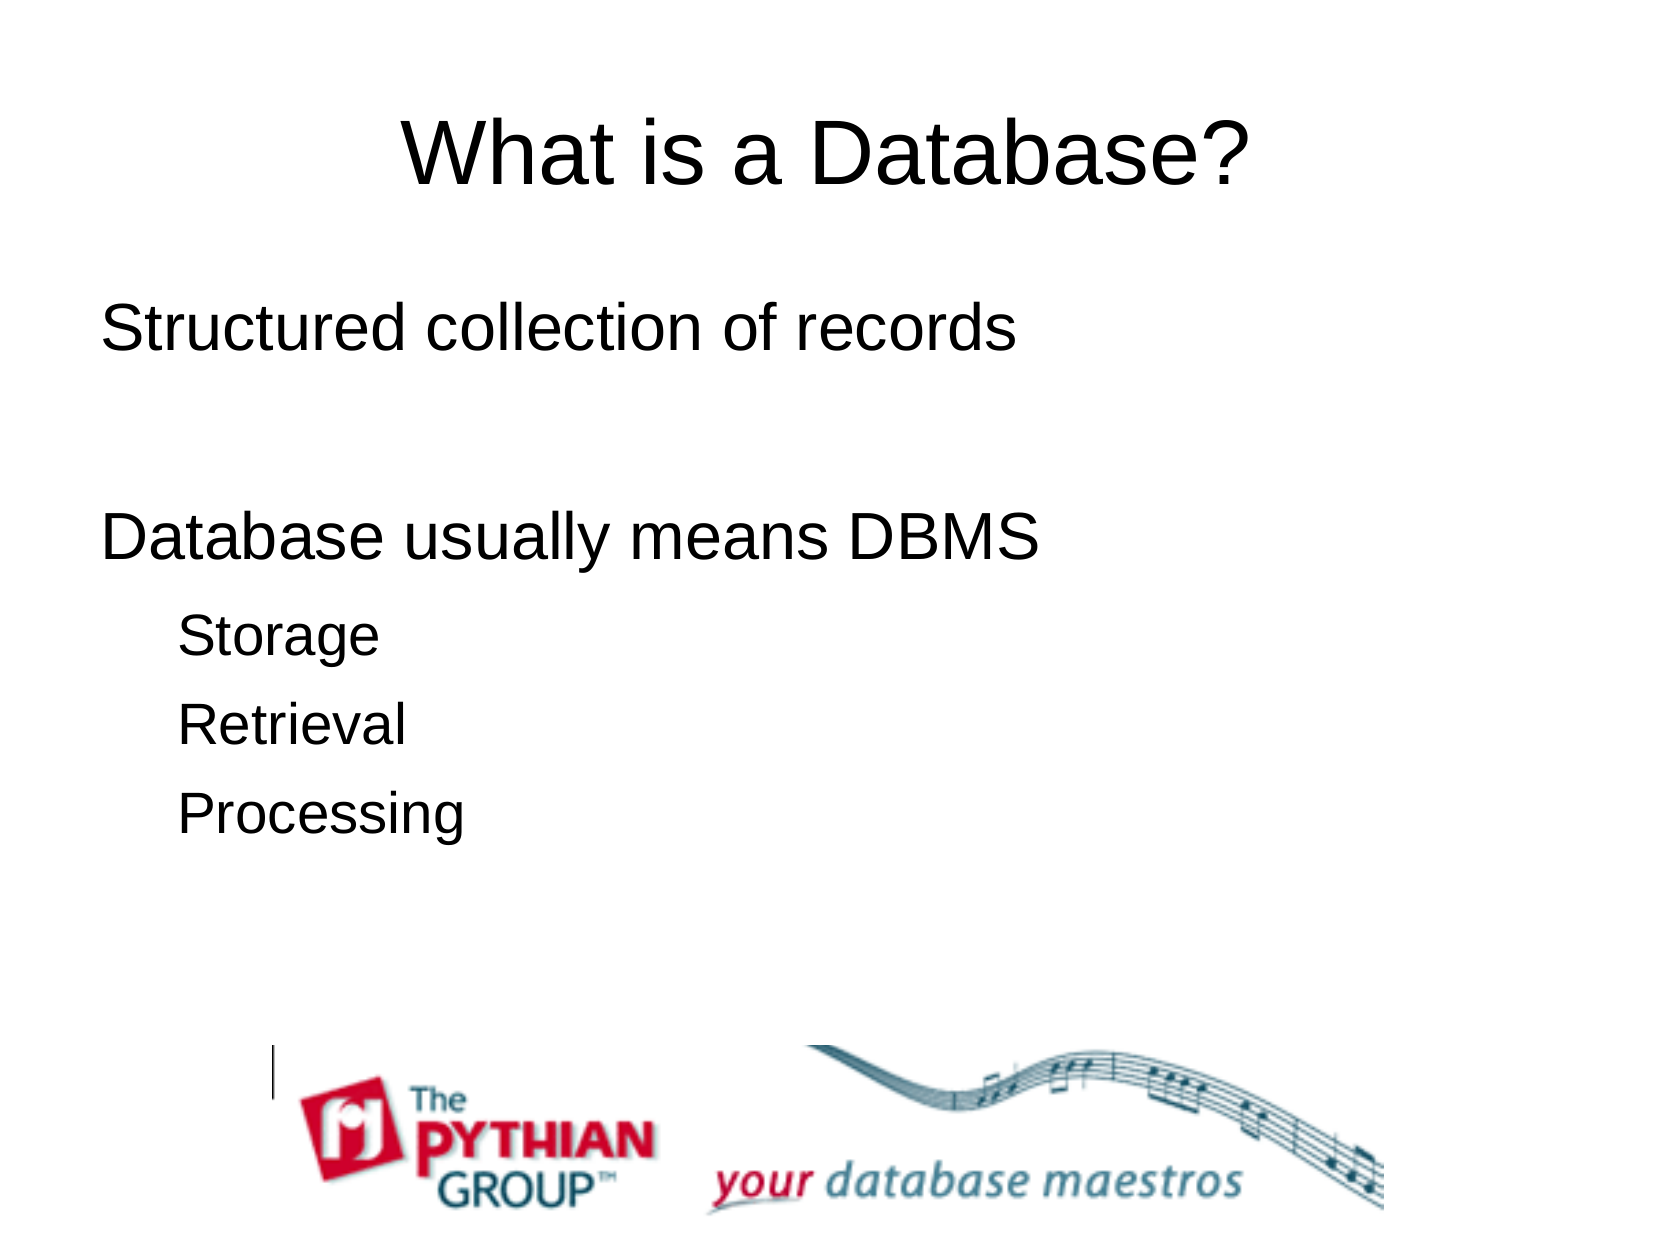

# What is a Database?
Structured collection of records
Database usually means DBMS
Storage
Retrieval
Processing